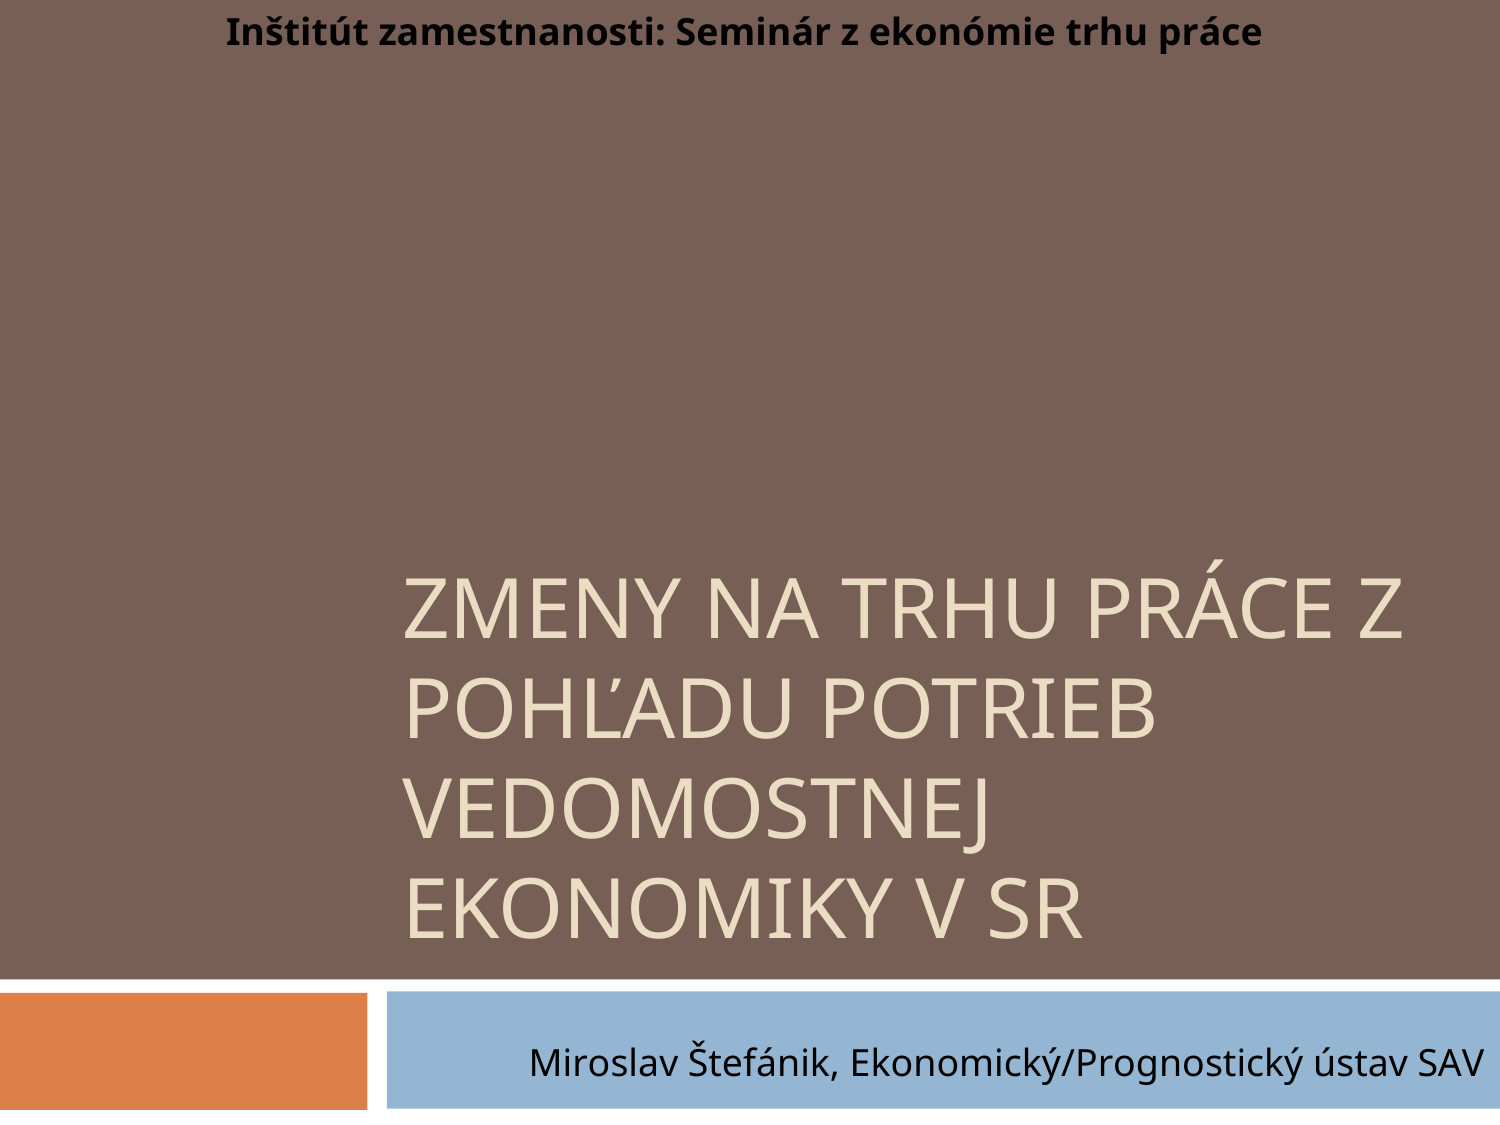

Inštitút zamestnanosti: Seminár z ekonómie trhu práce
# ZMENY NA TRHU PRÁCE Z POHĽADU POTRIEB VEDOMOSTNEJ EKONOMIKY V SR
Miroslav Štefánik, Ekonomický/Prognostický ústav SAV